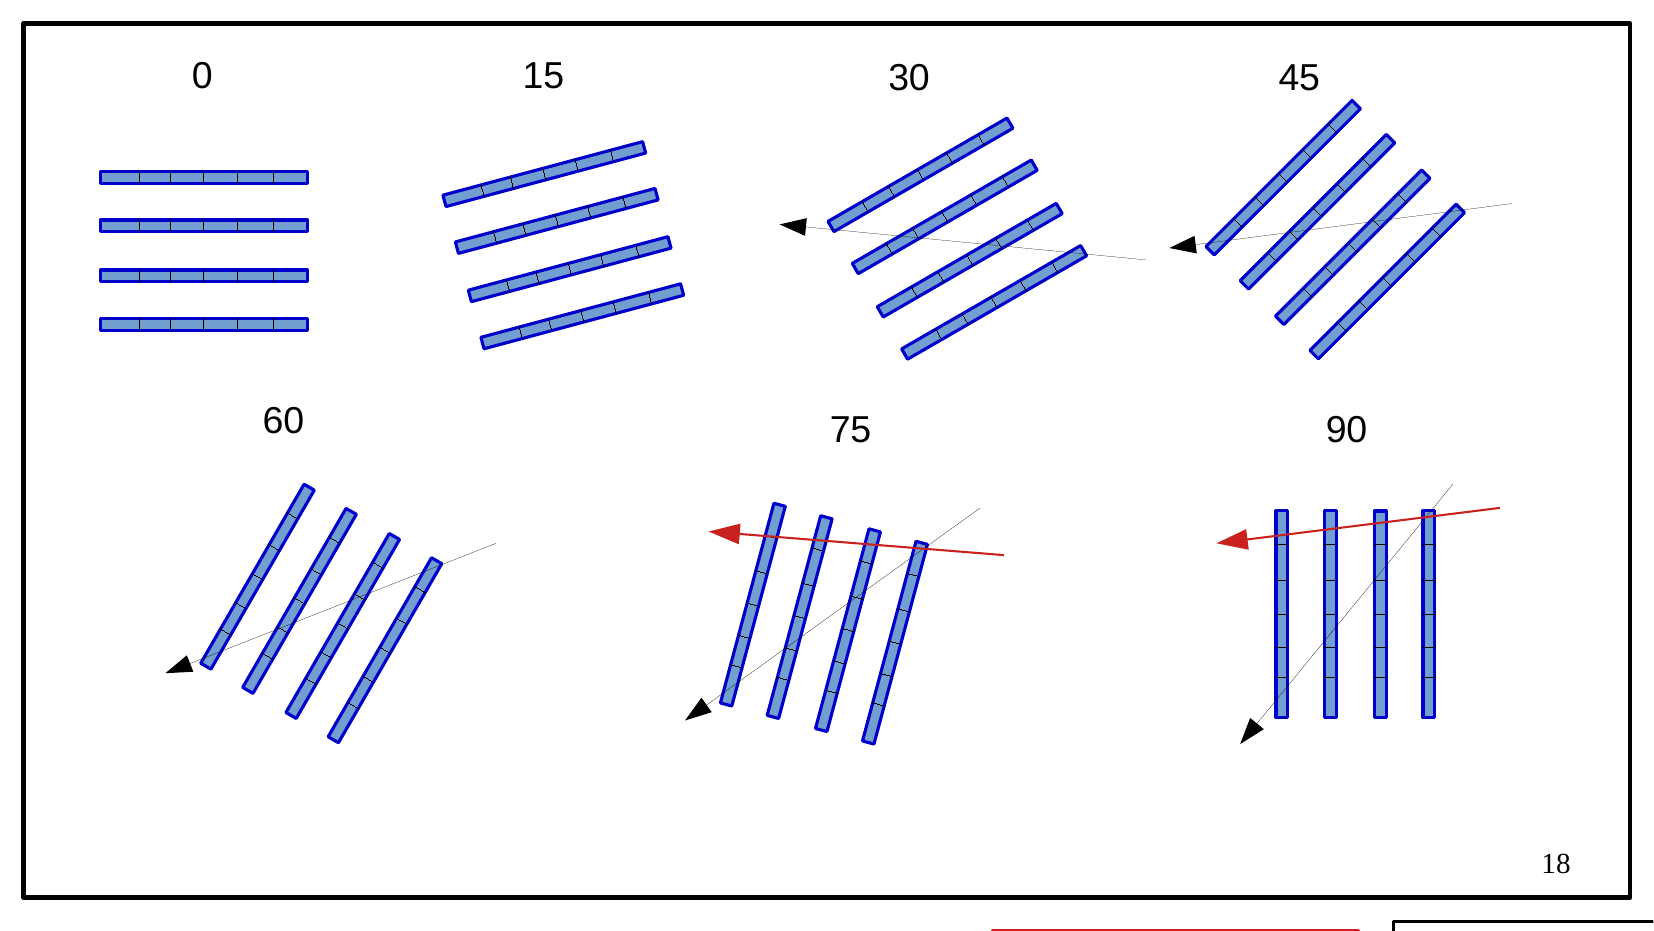

0
15
30
45
60
75
90
18
Gia` a 30 gradi ci sono eventi che entrano in entrambe le direzioni
Solo oltre i 75 gradi ci sono eventi che entrano in entrambe le direzioni